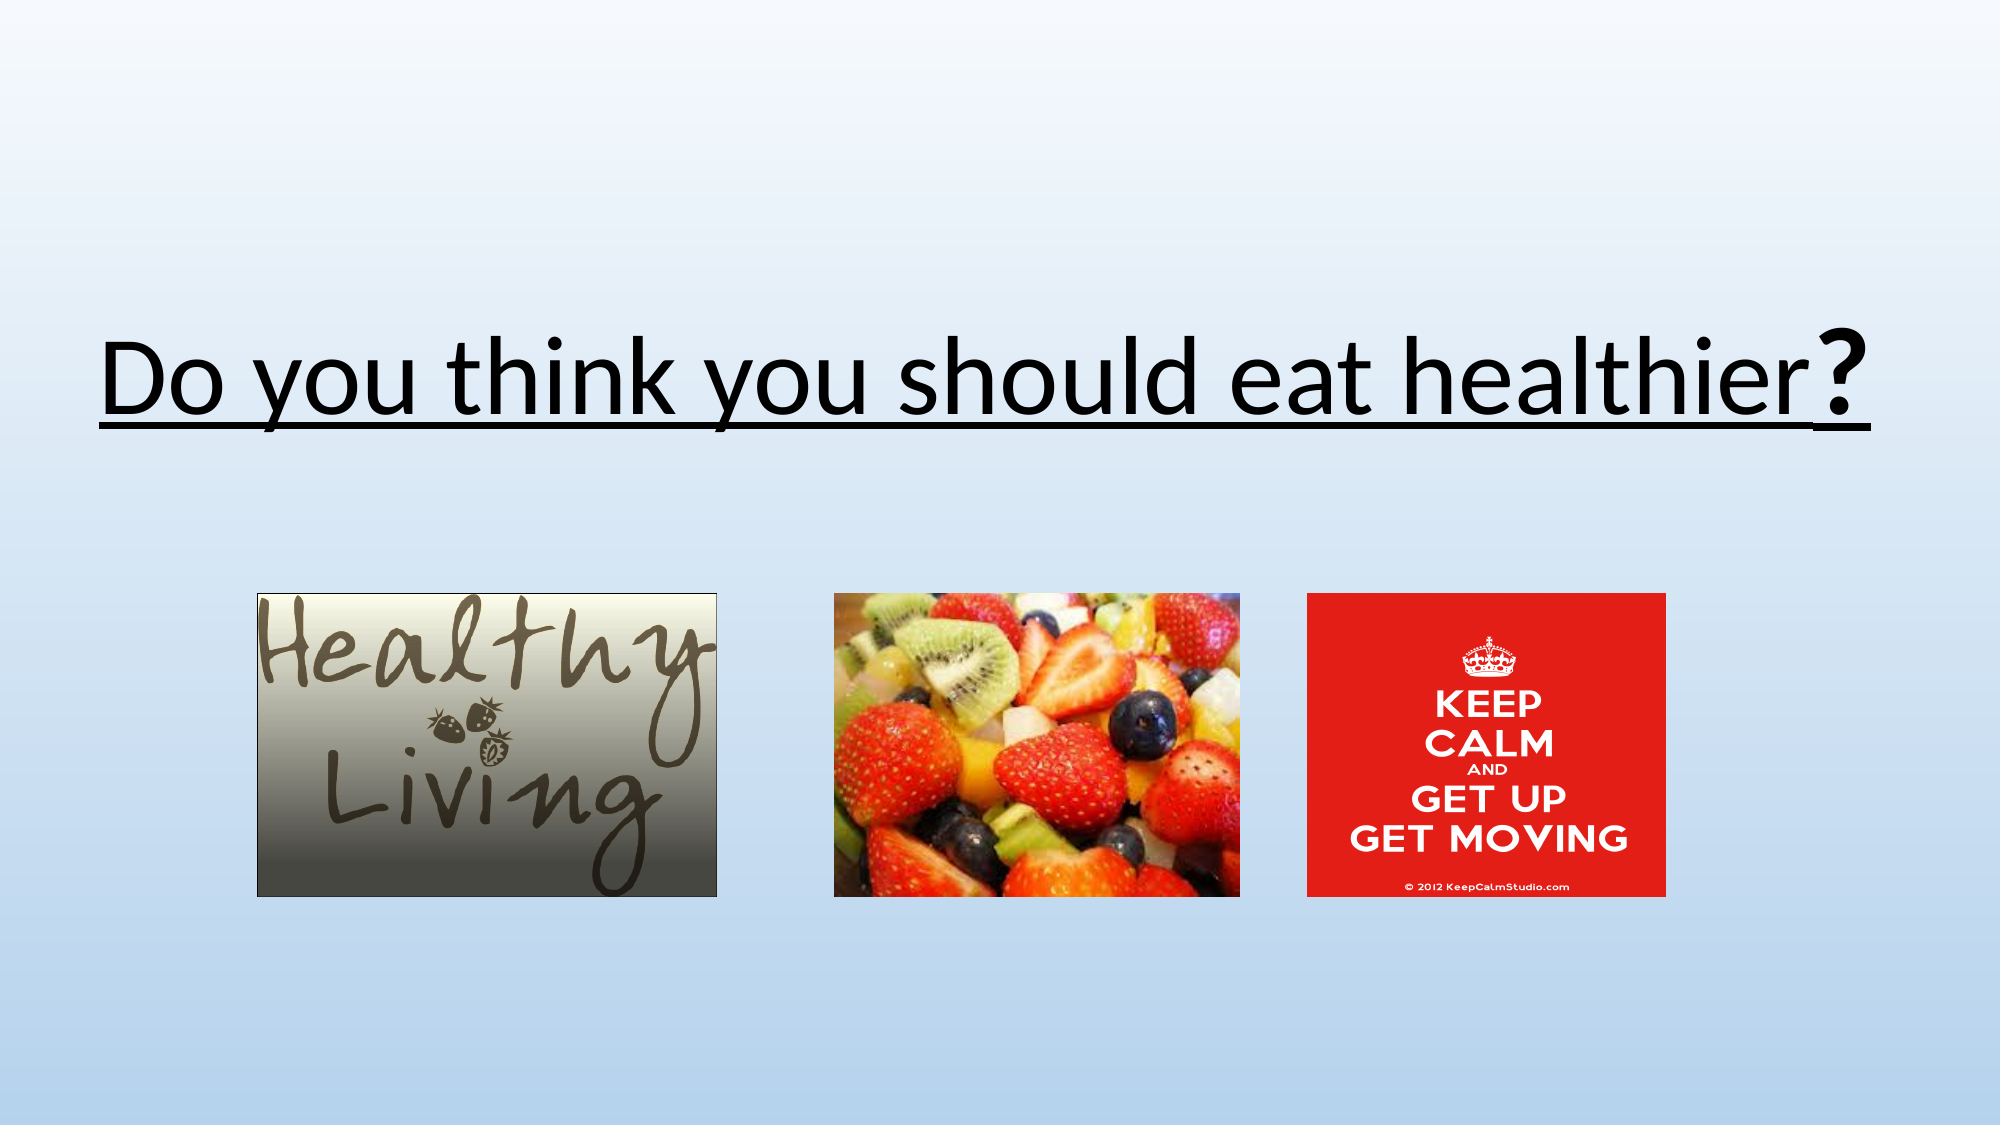

# Do you think you should eat healthier?